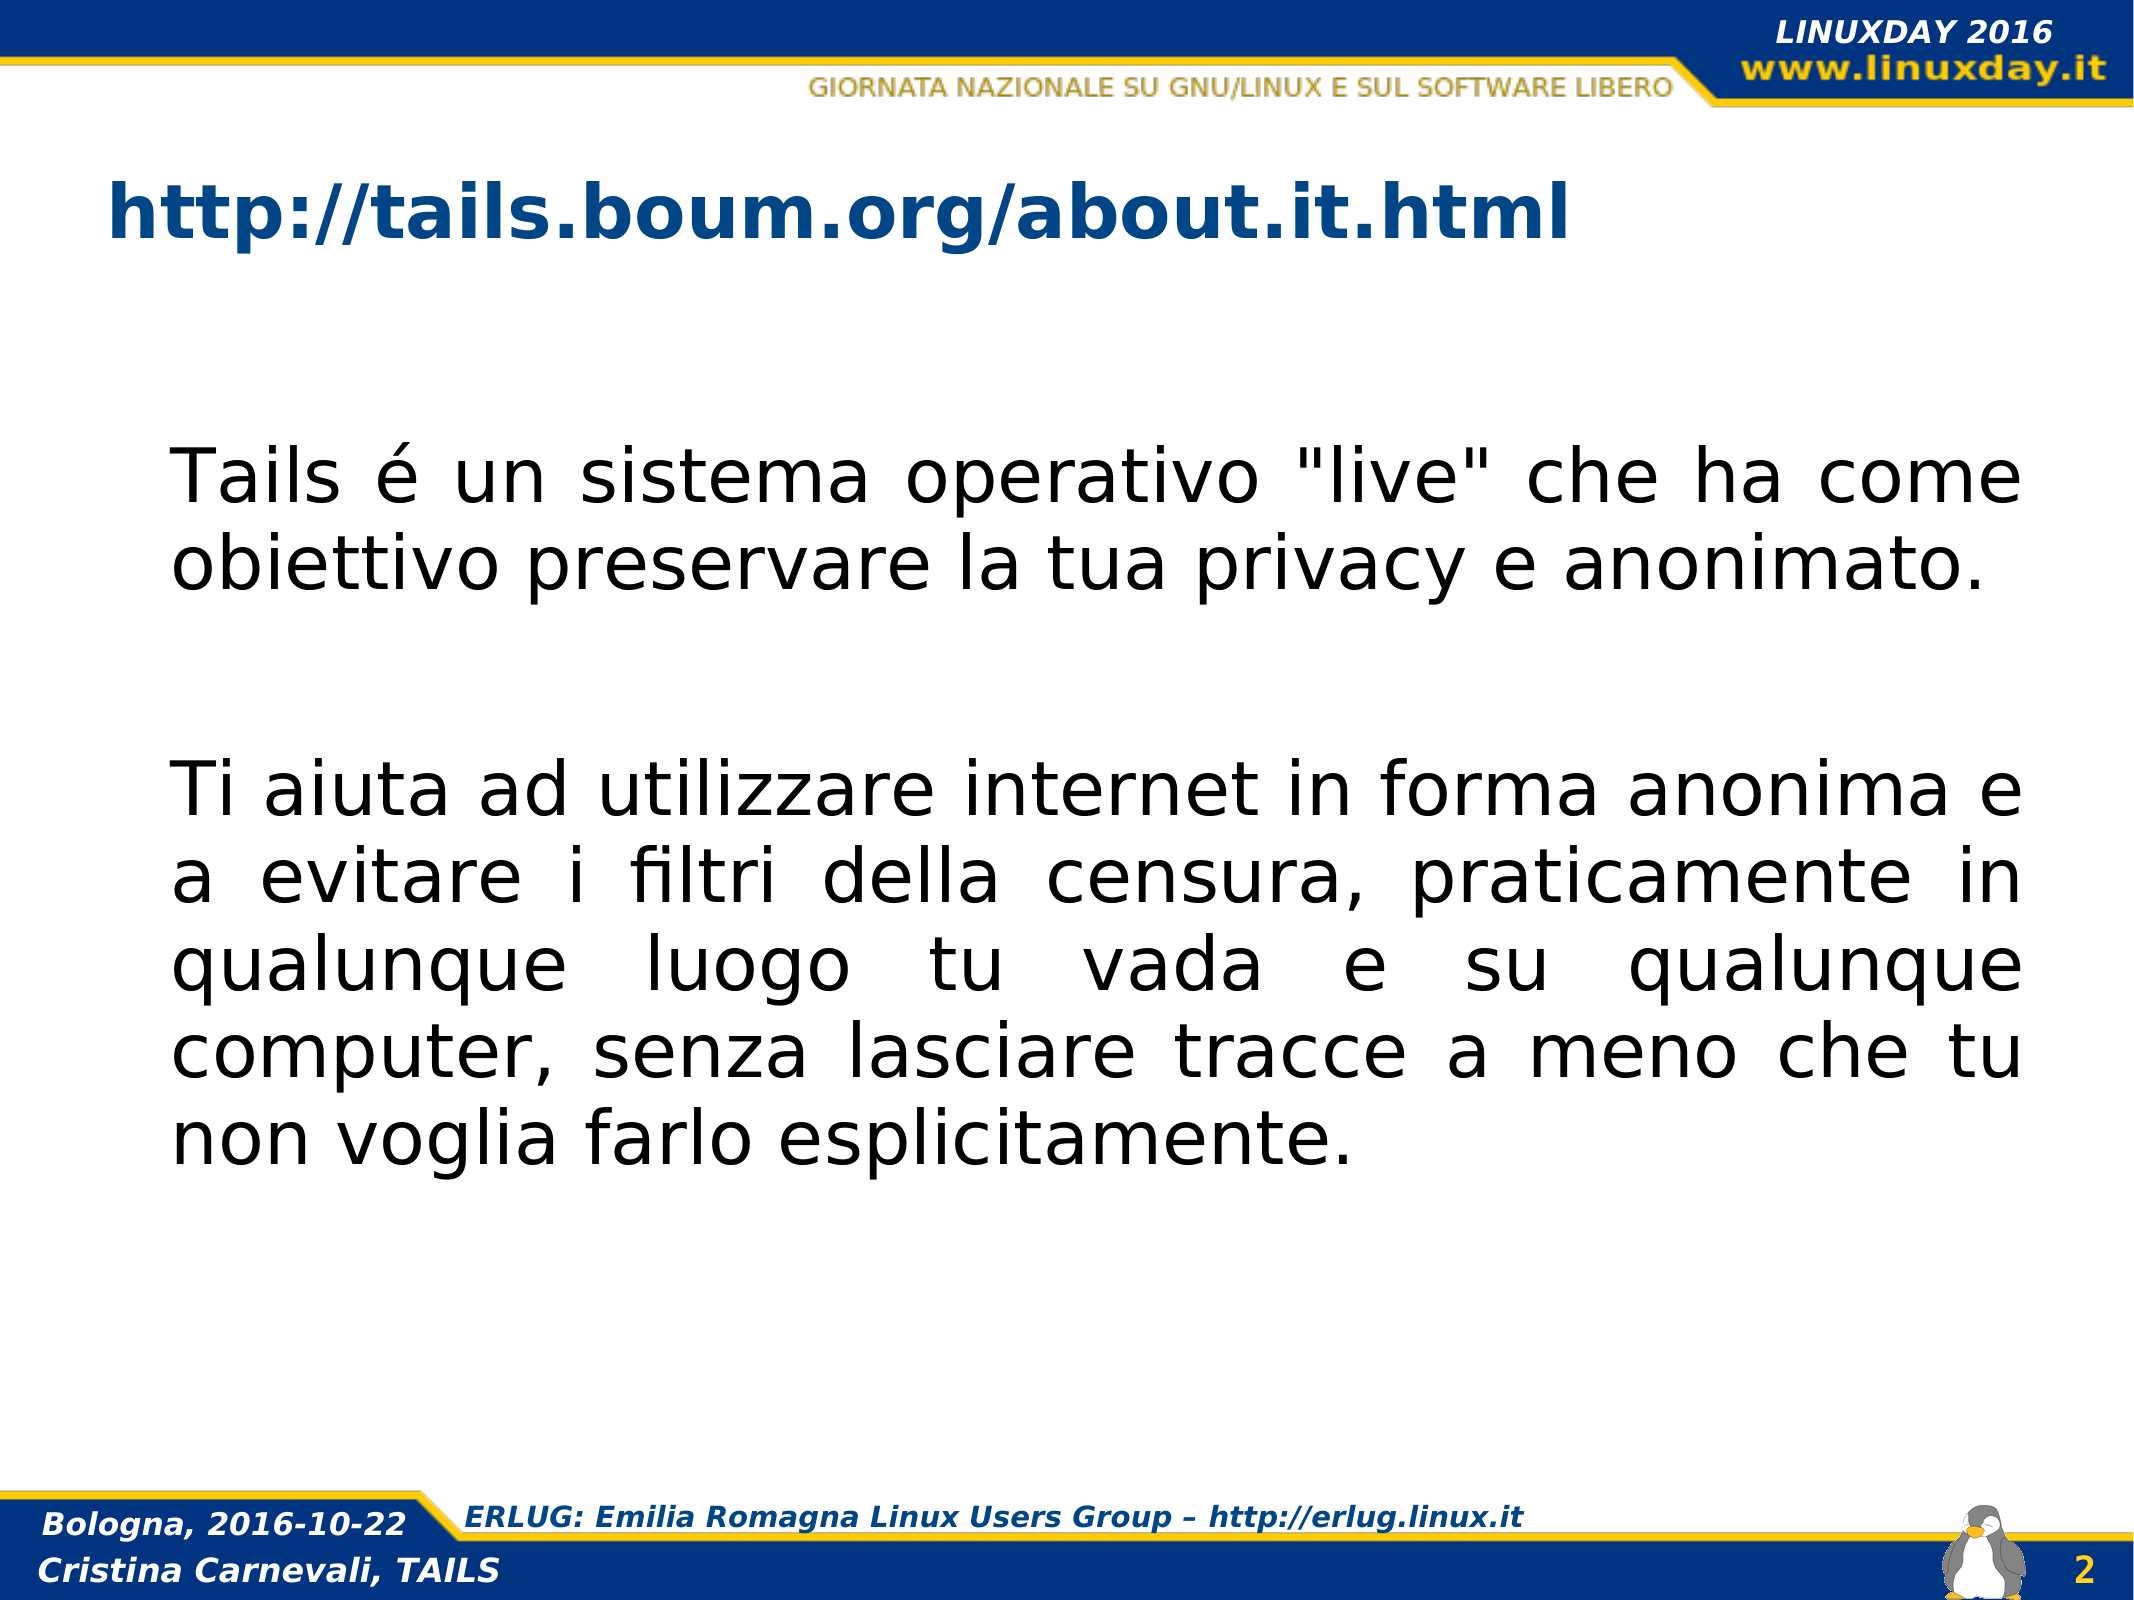

# http://tails.boum.org/about.it.html
Tails é un sistema operativo "live" che ha come obiettivo preservare la tua privacy e anonimato.
Ti aiuta ad utilizzare internet in forma anonima e a evitare i filtri della censura, praticamente in qualunque luogo tu vada e su qualunque computer, senza lasciare tracce a meno che tu non voglia farlo esplicitamente.